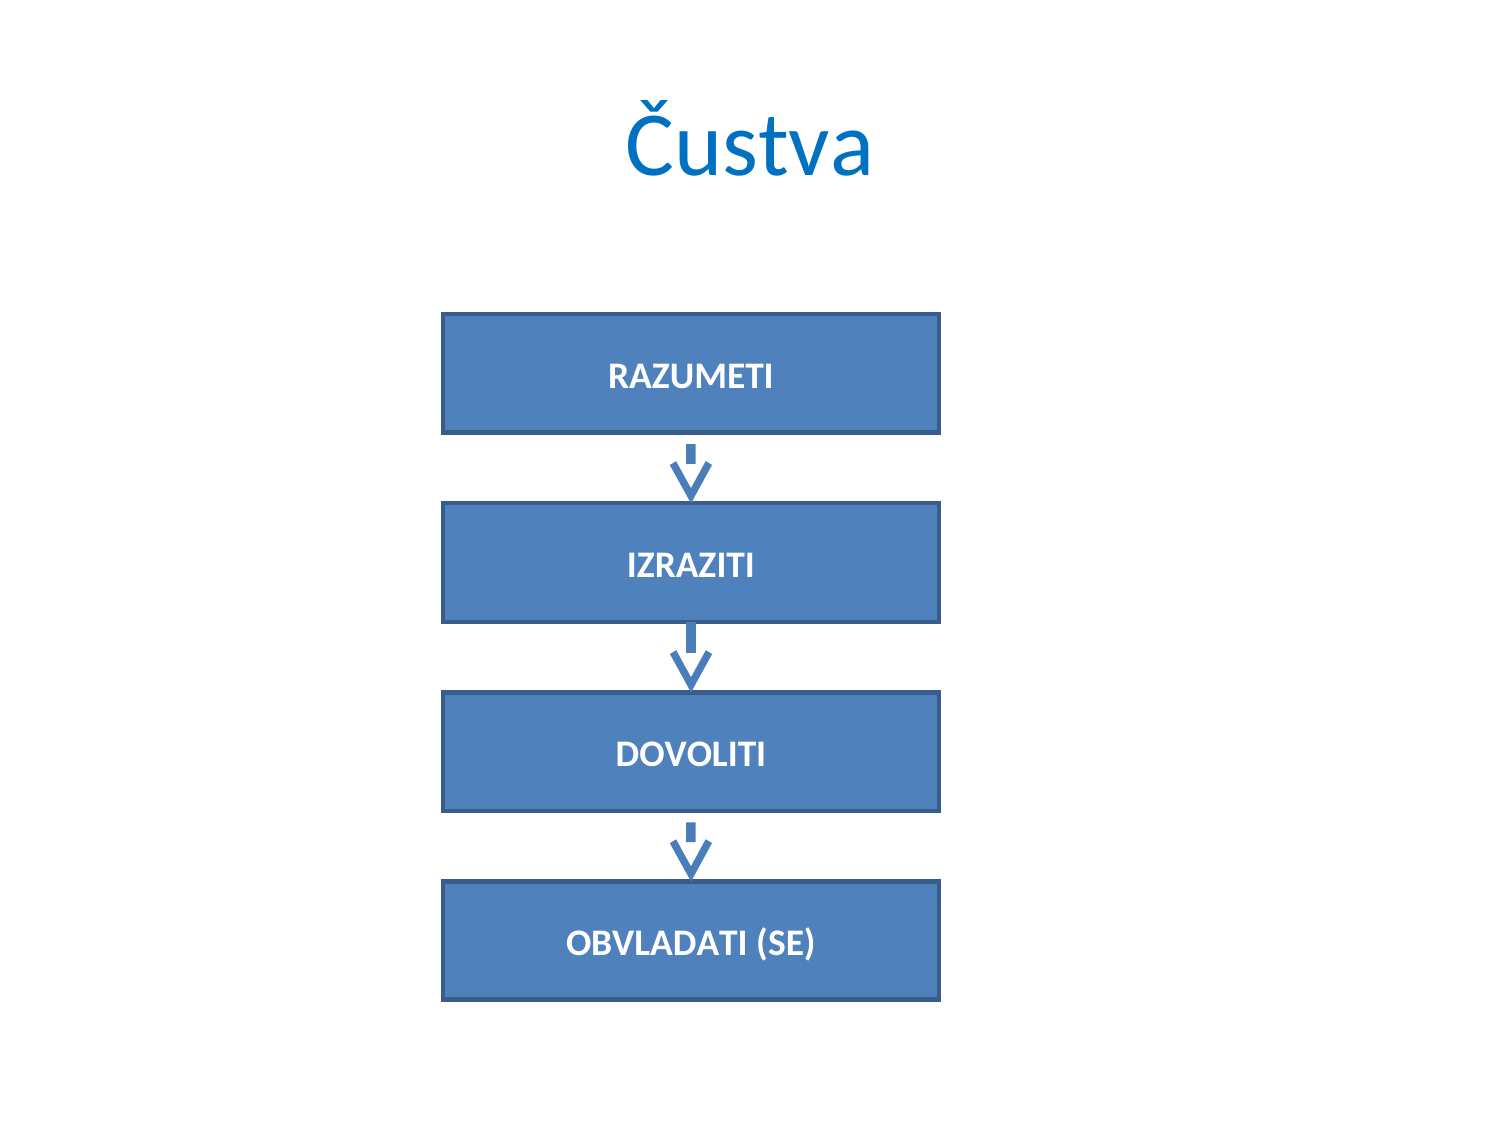

# Čustva
RAZUMETI
IZRAZITI
DOVOLITI
OBVLADATI (SE)